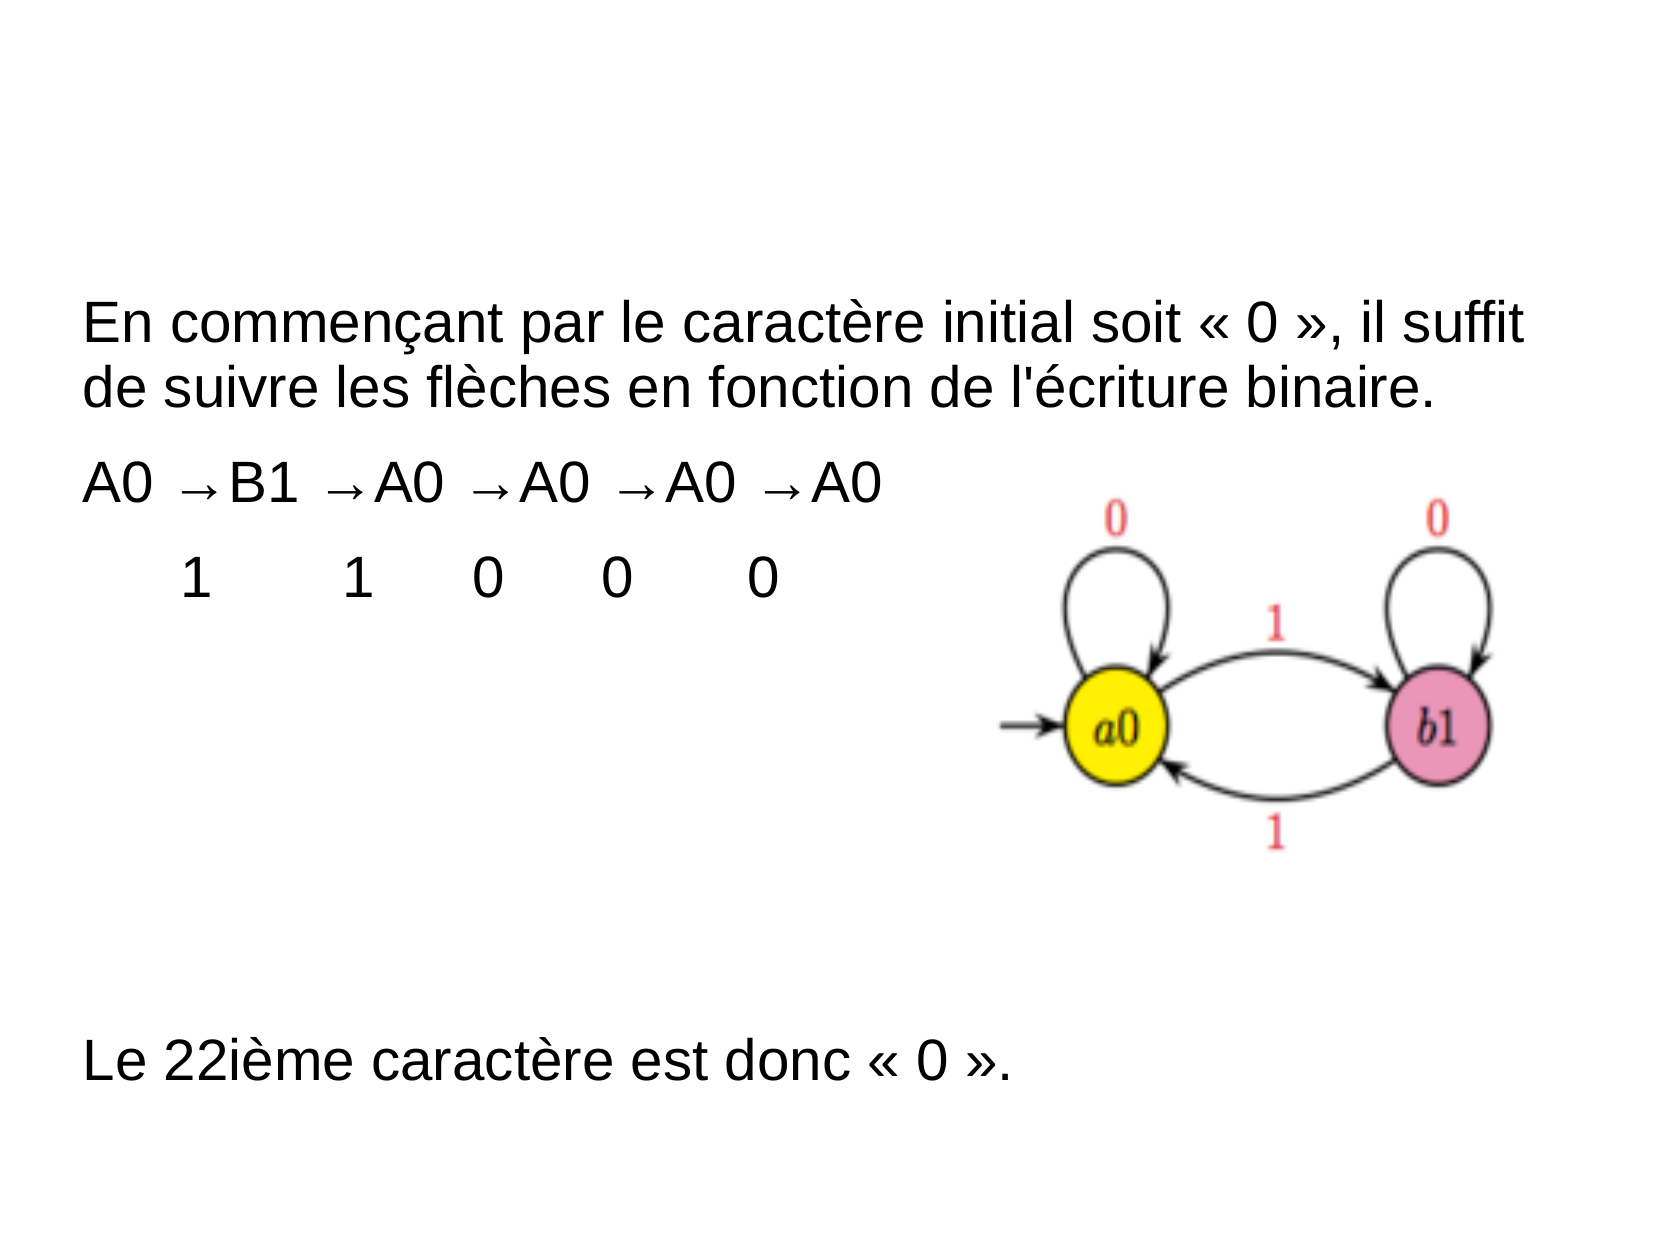

#
En commençant par le caractère initial soit « 0 », il suffit de suivre les flèches en fonction de l'écriture binaire.
A0 →B1 →A0 →A0 →A0 →A0
 1 1 0 0 0
Le 22ième caractère est donc « 0 ».